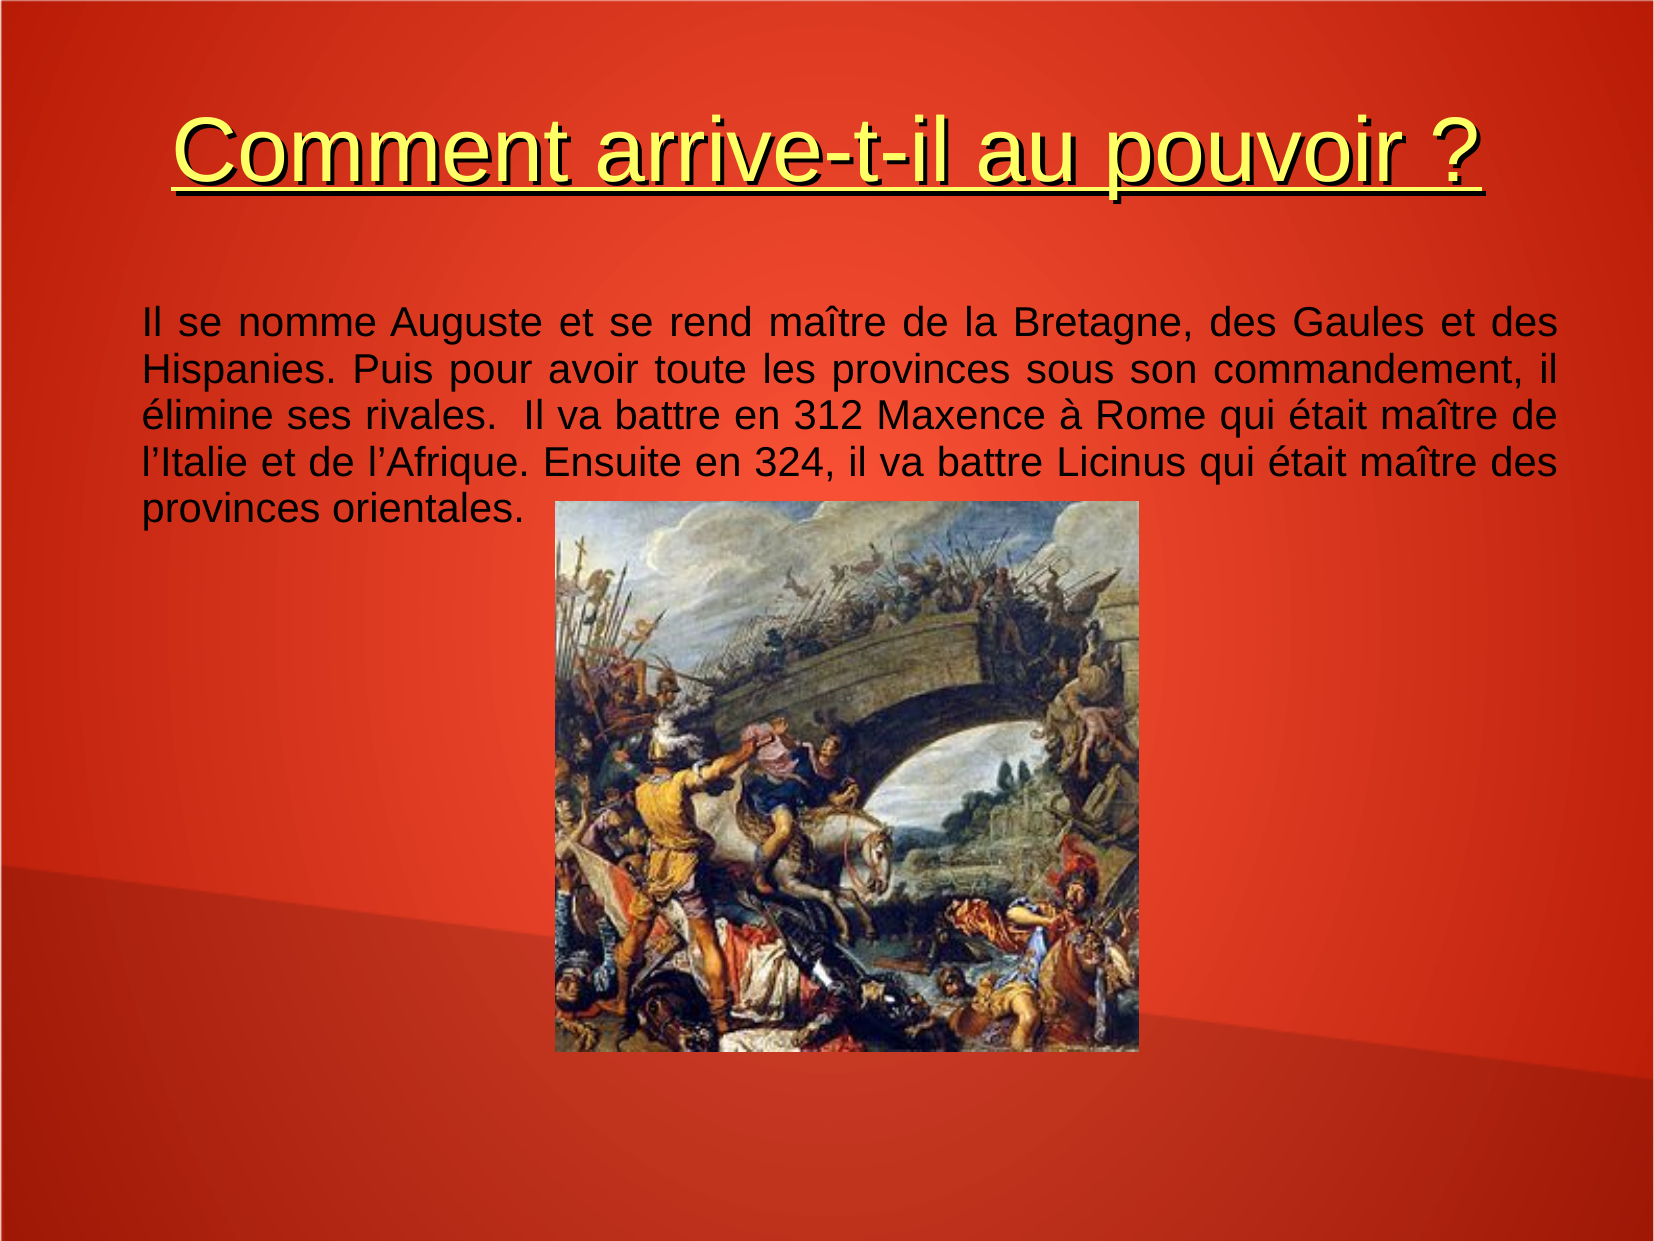

# Comment arrive-t-il au pouvoir ?
Il se nomme Auguste et se rend maître de la Bretagne, des Gaules et des Hispanies. Puis pour avoir toute les provinces sous son commandement, il élimine ses rivales. Il va battre en 312 Maxence à Rome qui était maître de l’Italie et de l’Afrique. Ensuite en 324, il va battre Licinus qui était maître des provinces orientales.